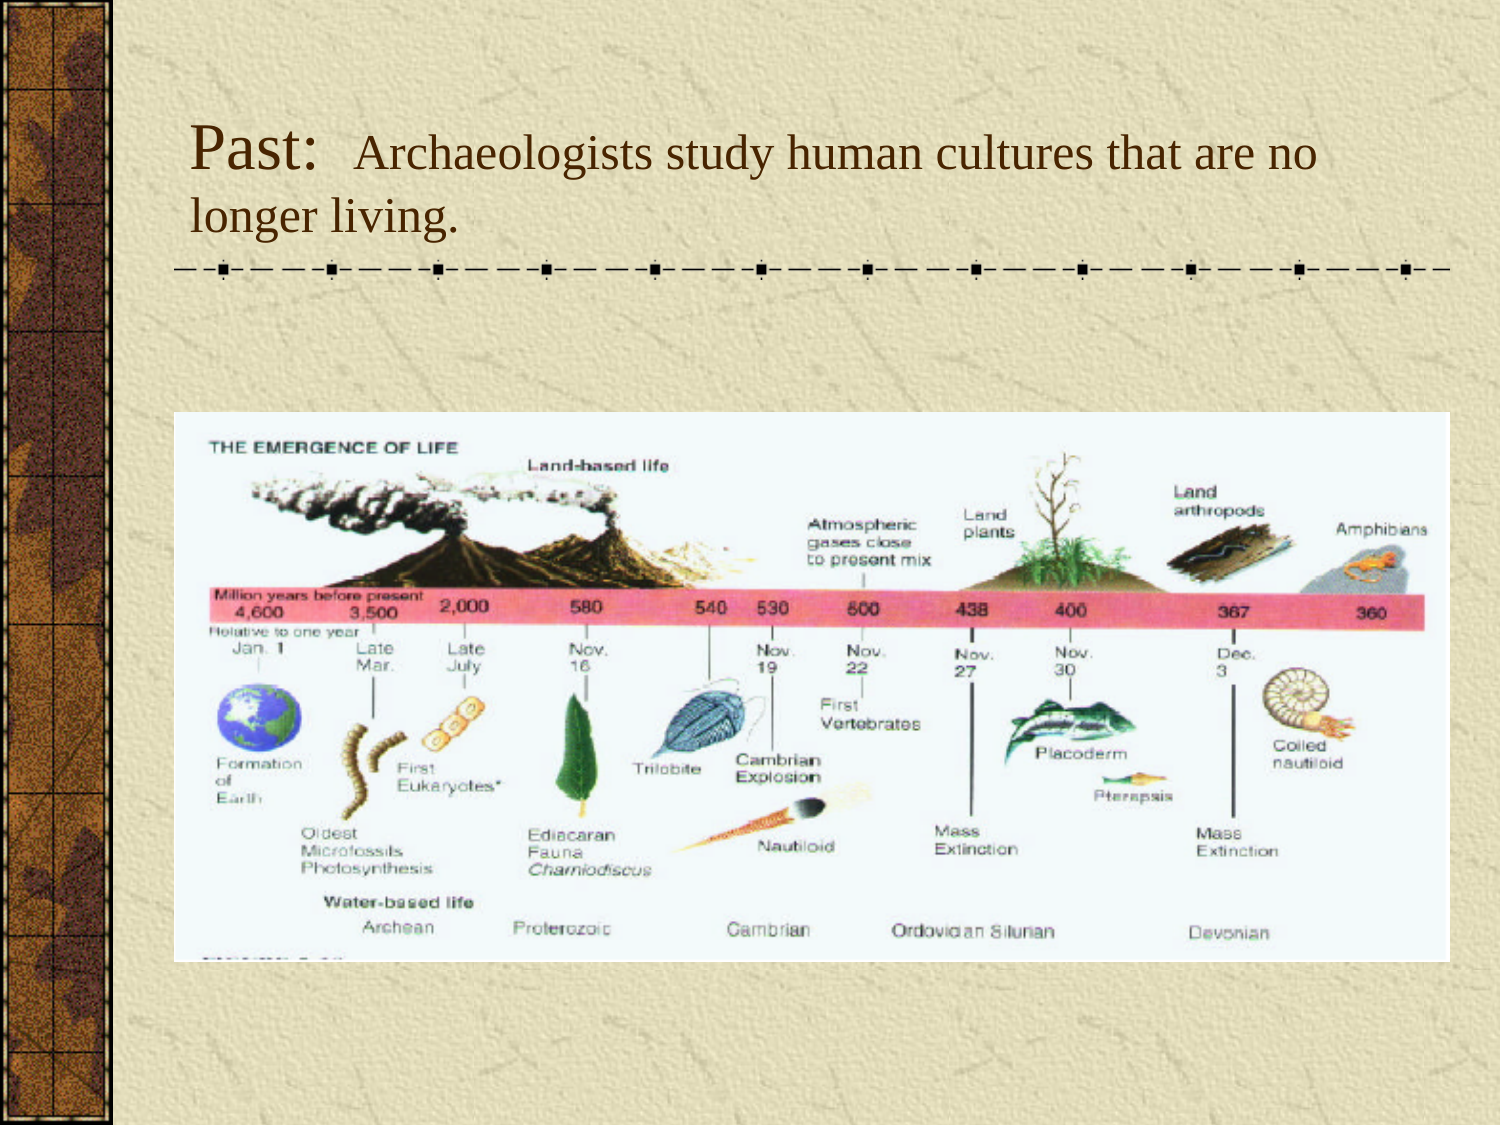

# Past: Archaeologists study human cultures that are no longer living.